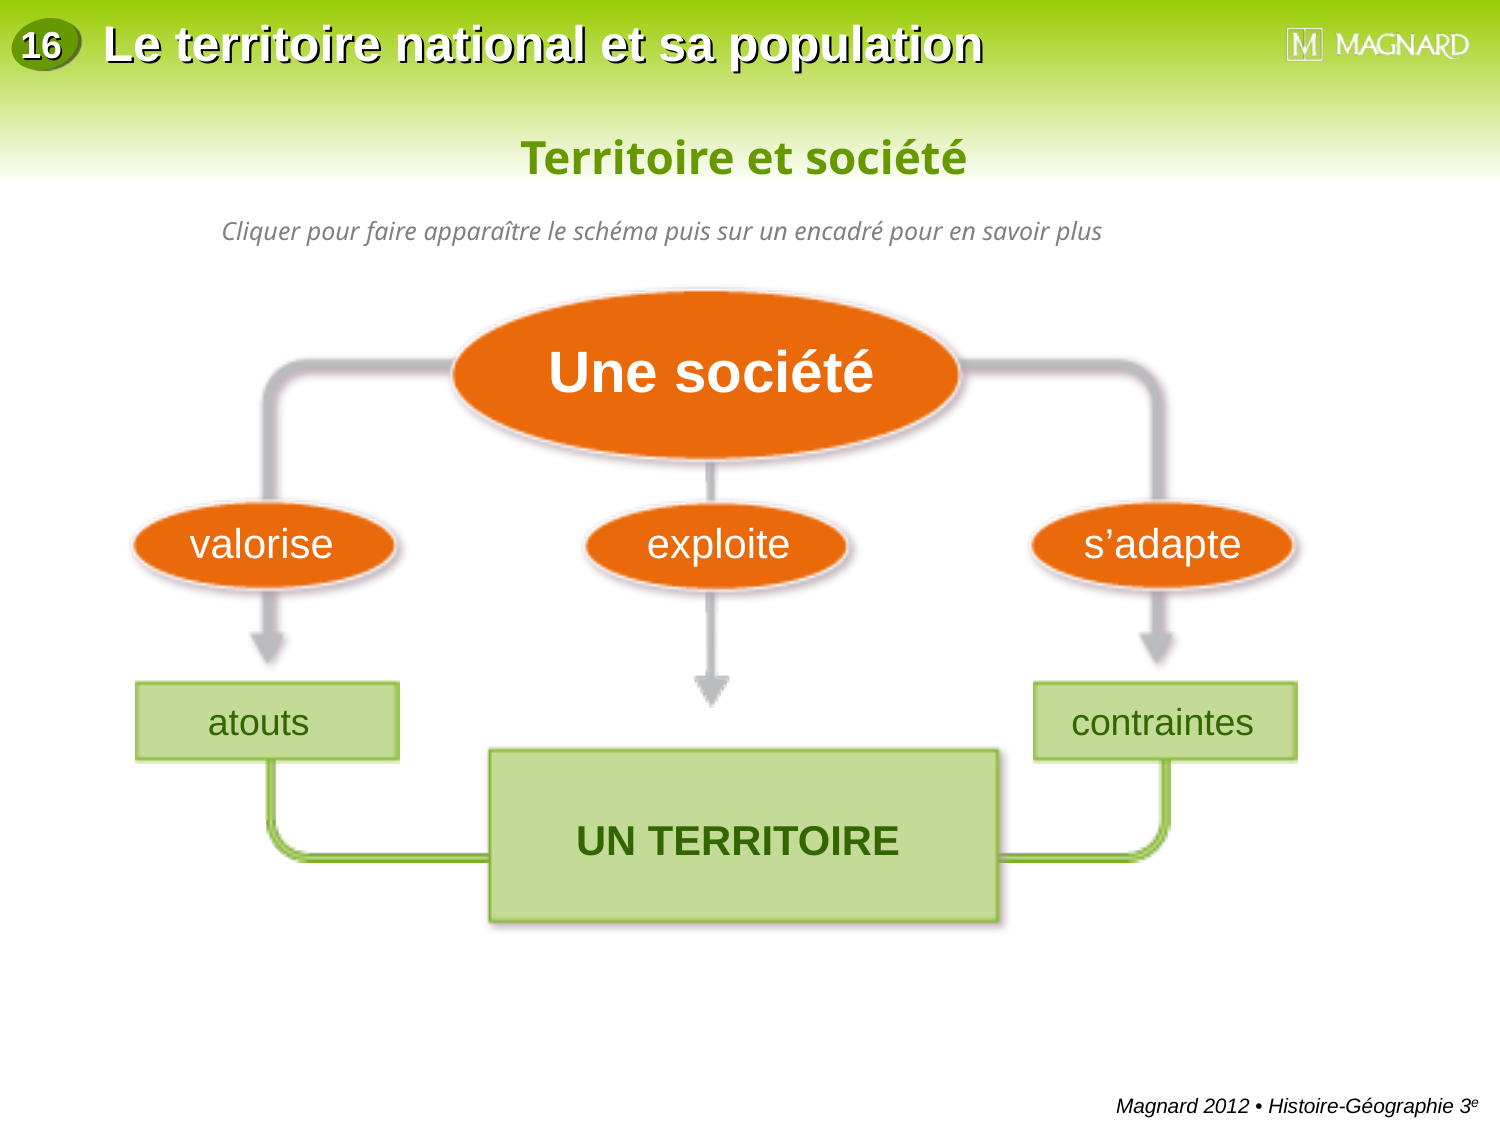

Territoire et société
Cliquer pour faire apparaître le schéma puis sur un encadré pour en savoir plus
Une société
valorise
exploite
s’adapte
atouts
contraintes
UN TERRITOIRE